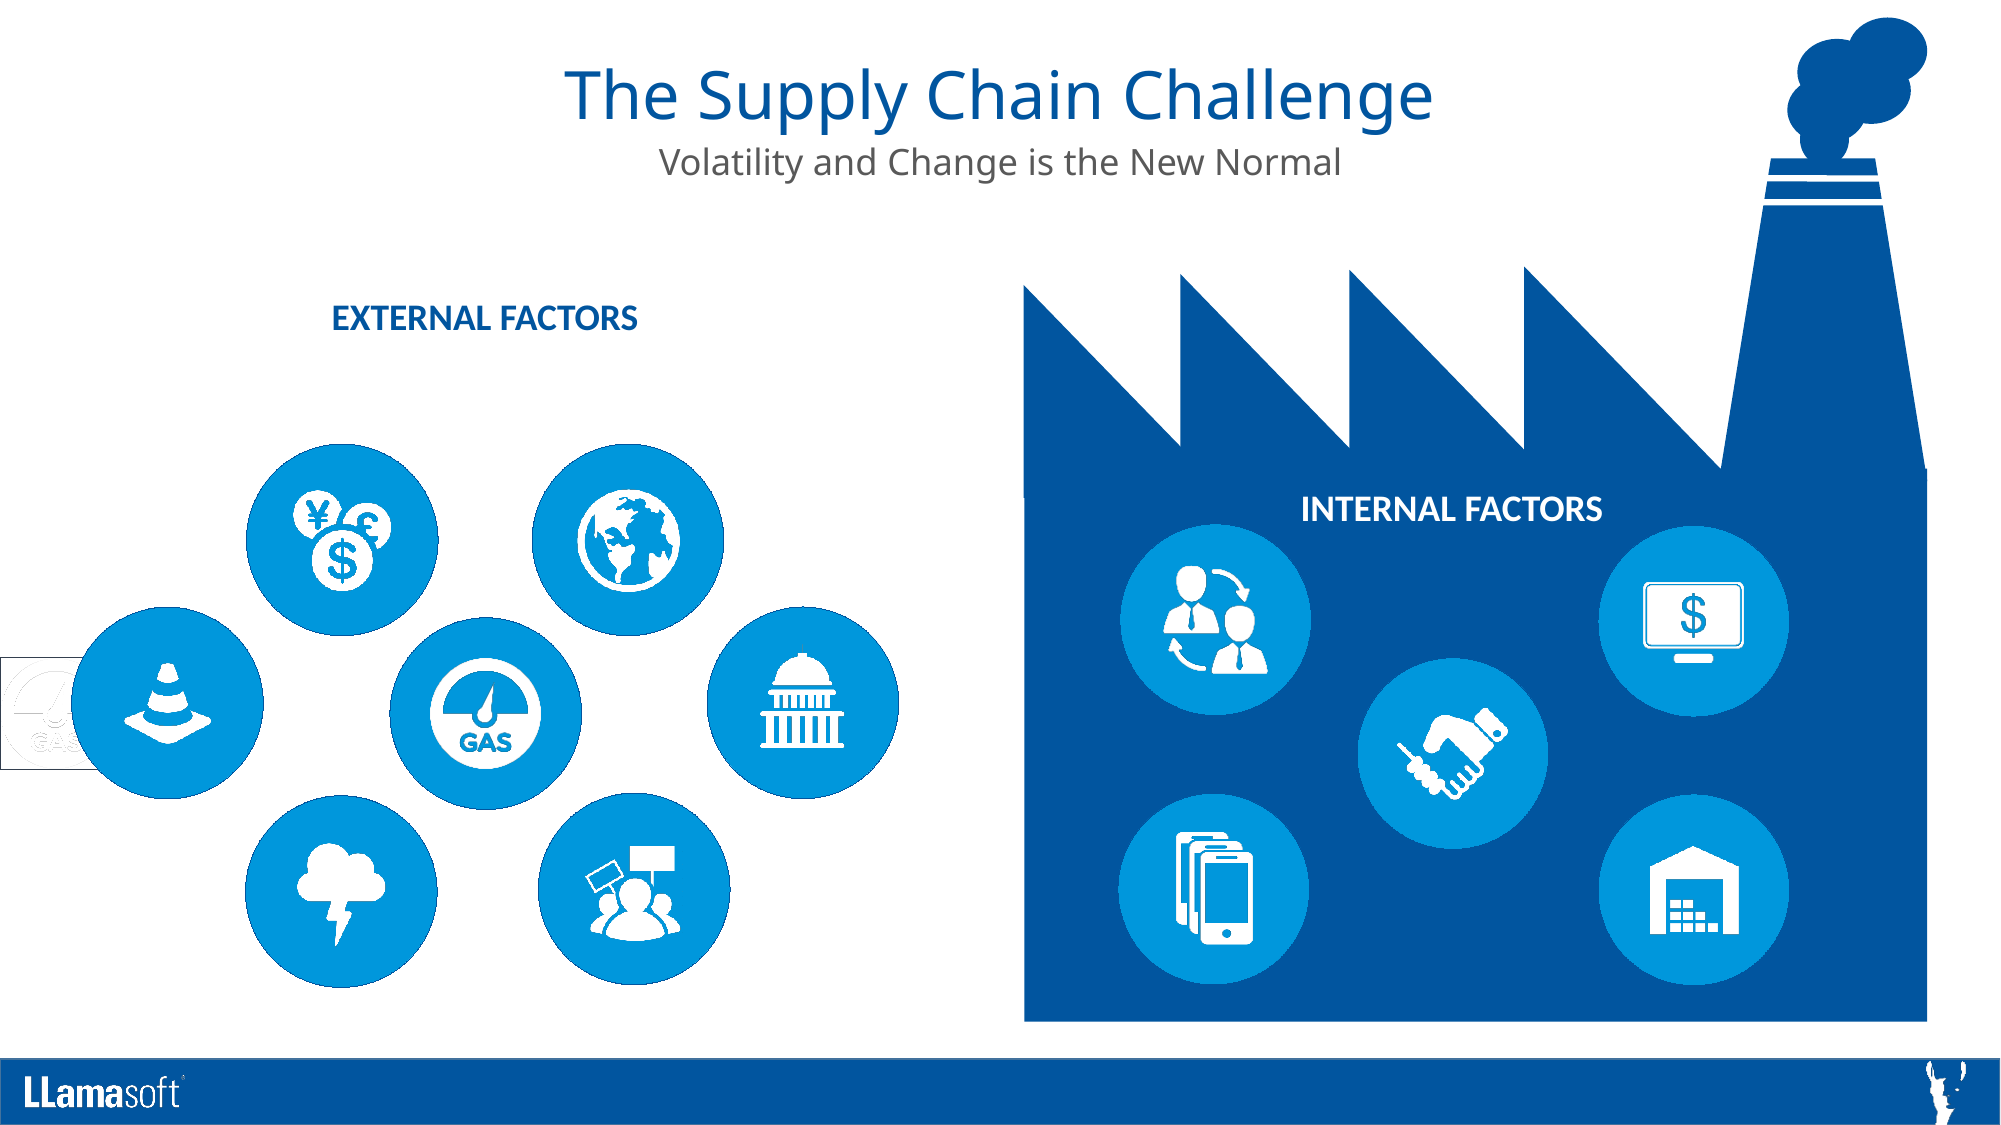

# The Supply Chain Challenge
Volatility and Change is the New Normal
EXTERNAL FACTORS
INTERNAL FACTORS